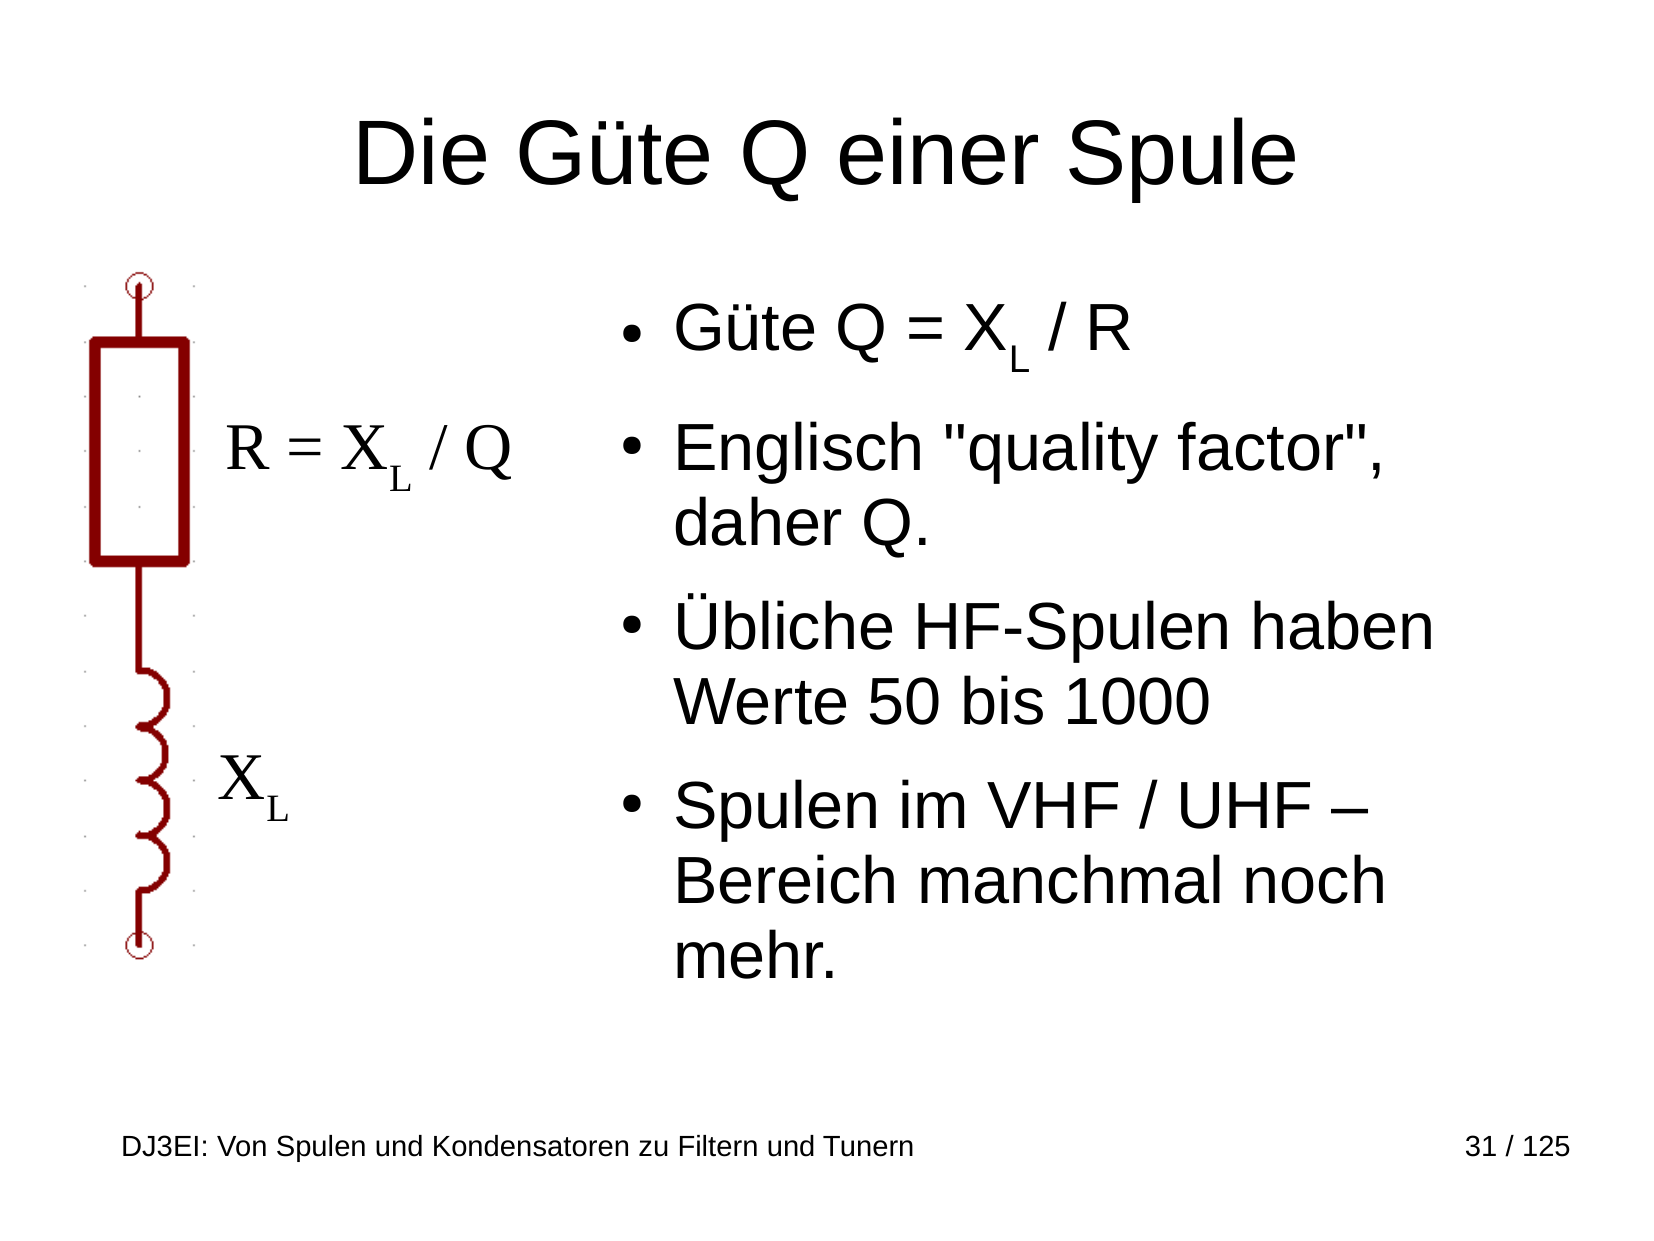

# Die Güte Q einer Spule
Güte Q = XL / R
Englisch "quality factor", daher Q.
Übliche HF-Spulen haben Werte 50 bis 1000
Spulen im VHF / UHF – Bereich manchmal noch mehr.
R = XL / Q
XL